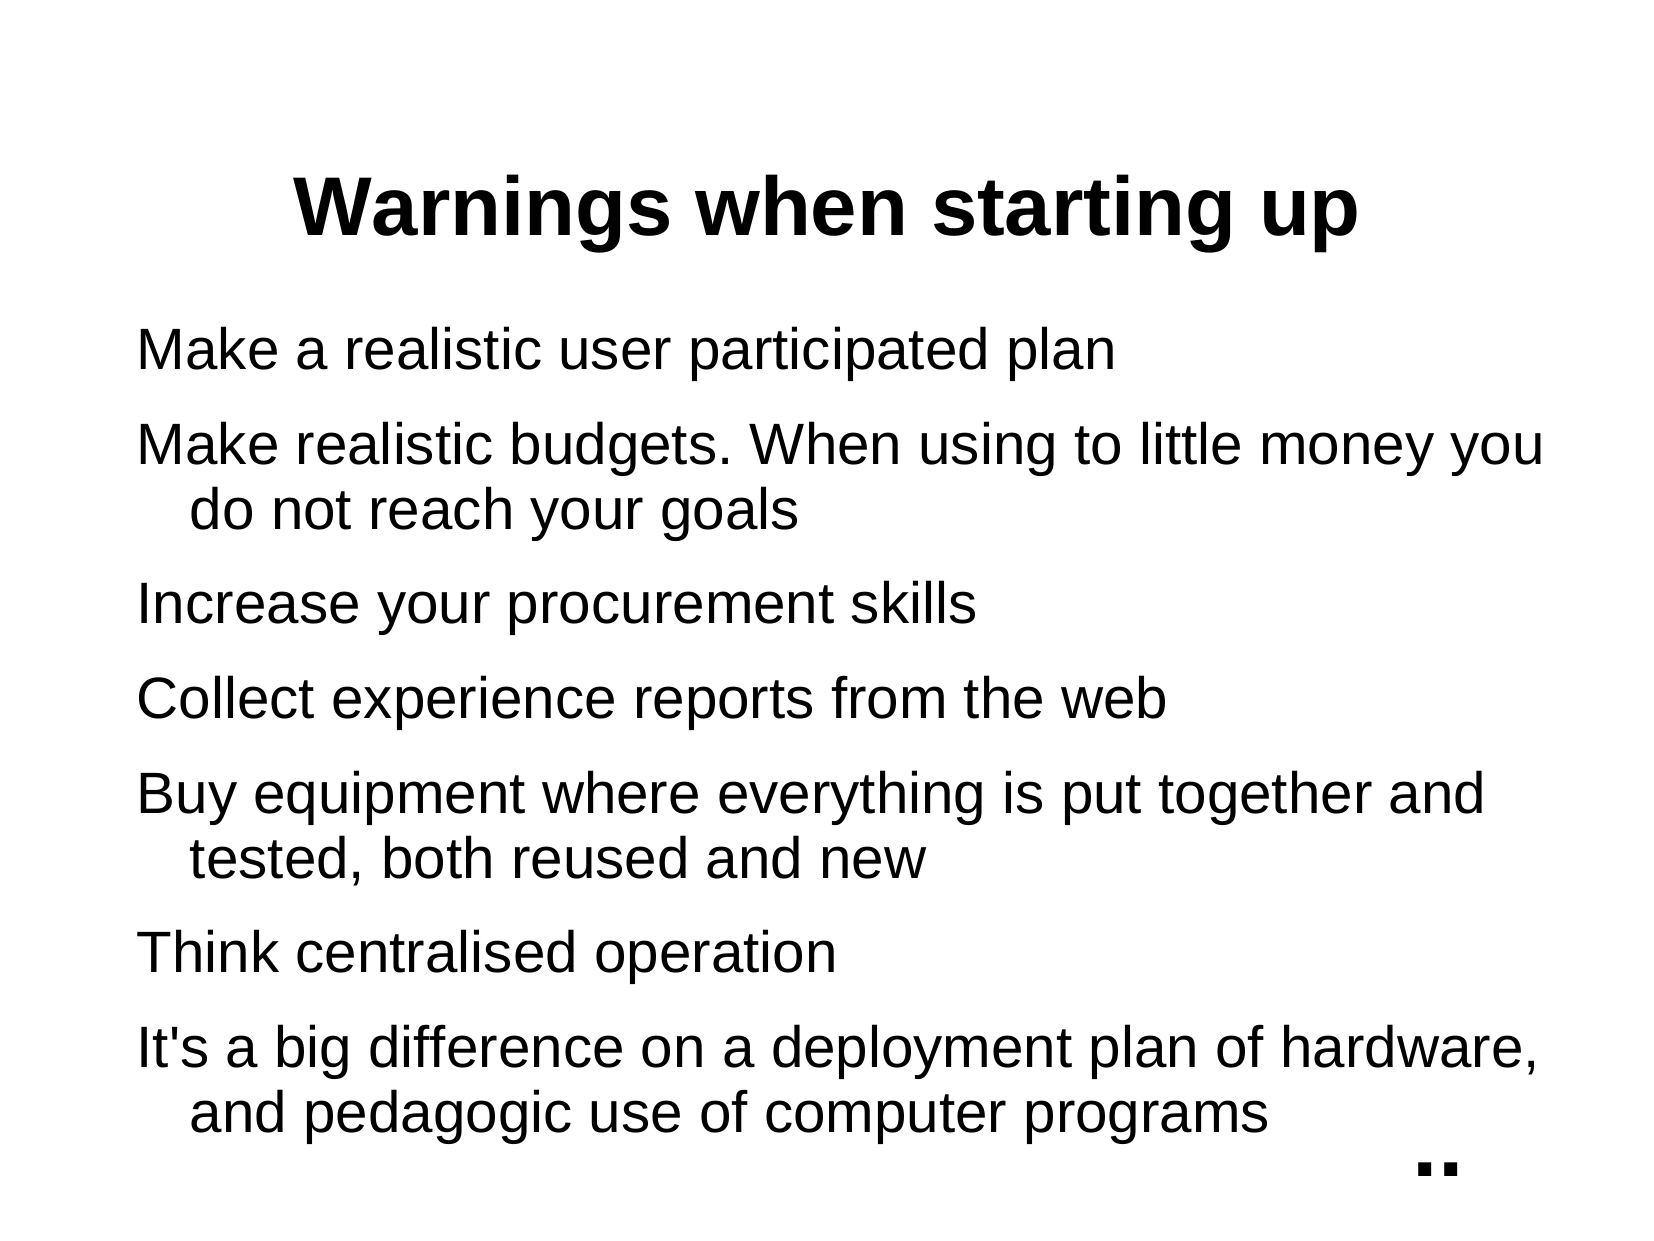

# Warnings when starting up
Make a realistic user participated plan
Make realistic budgets. When using to little money you do not reach your goals
Increase your procurement skills
Collect experience reports from the web
Buy equipment where everything is put together and tested, both reused and new
Think centralised operation
It's a big difference on a deployment plan of hardware, and pedagogic use of computer programs
..